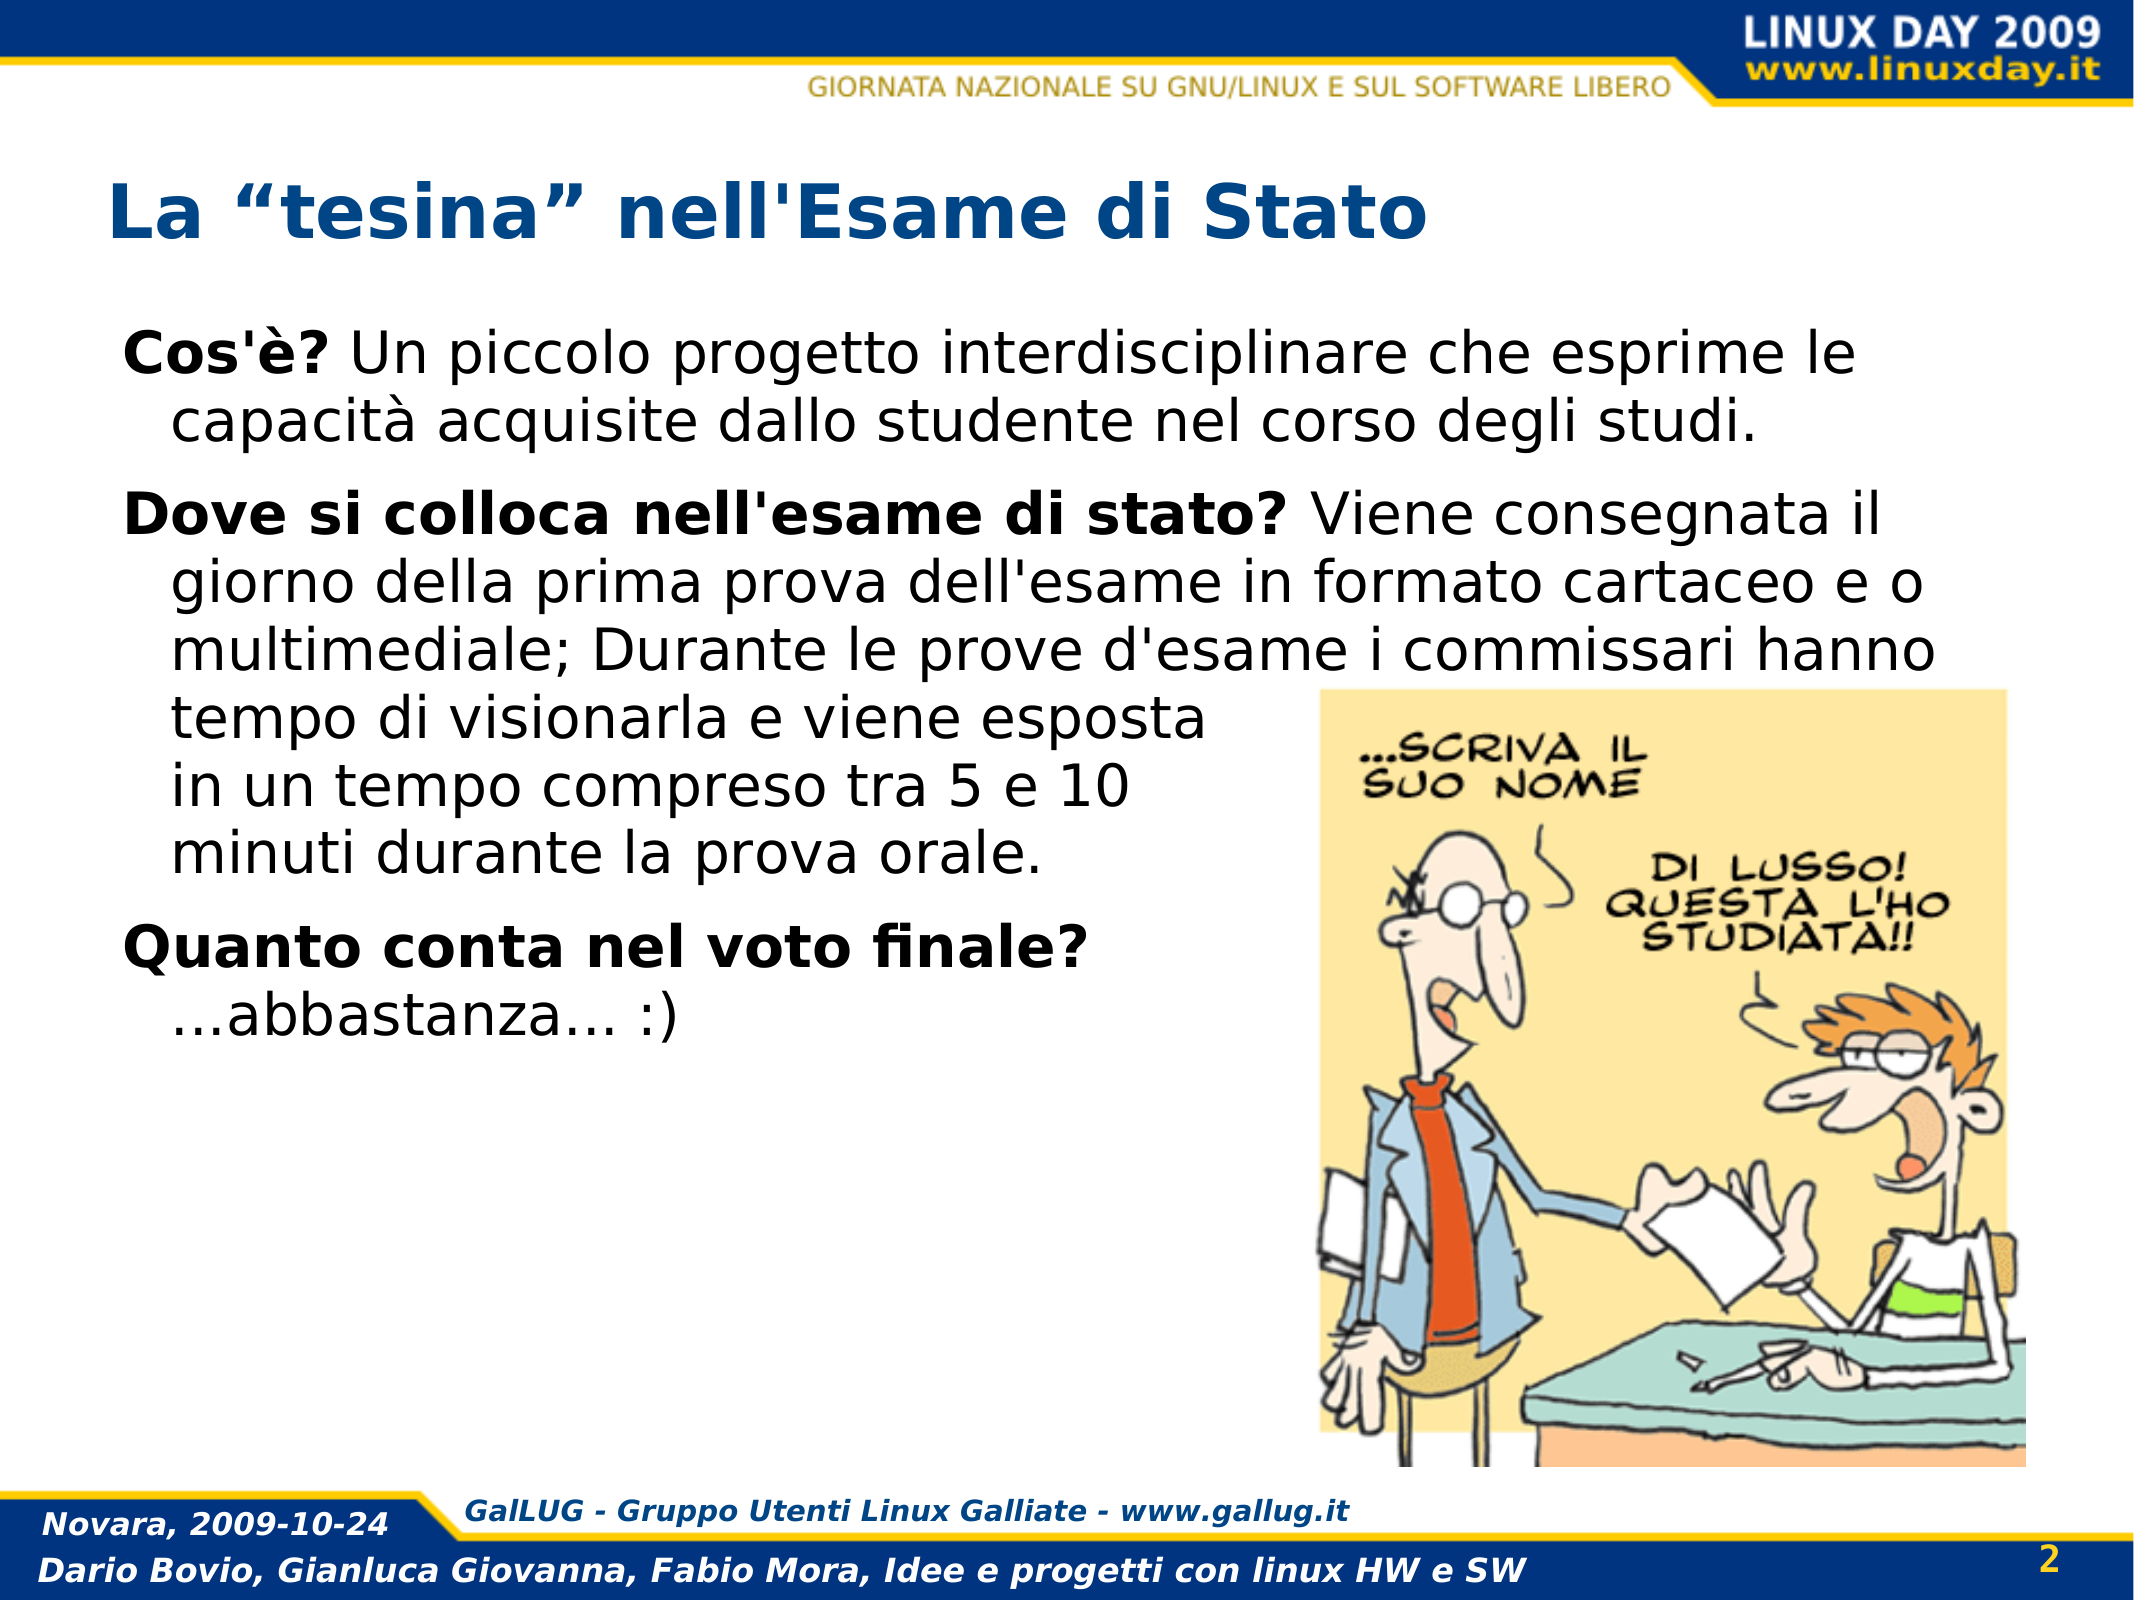

# La “tesina” nell'Esame di Stato
Cos'è? Un piccolo progetto interdisciplinare che esprime le capacità acquisite dallo studente nel corso degli studi.
Dove si colloca nell'esame di stato? Viene consegnata il giorno della prima prova dell'esame in formato cartaceo e o multimediale; Durante le prove d'esame i commissari hanno tempo di visionarla e viene esposta
in un tempo compreso tra 5 e 10
minuti durante la prova orale.
Quanto conta nel voto finale?
...abbastanza... :)